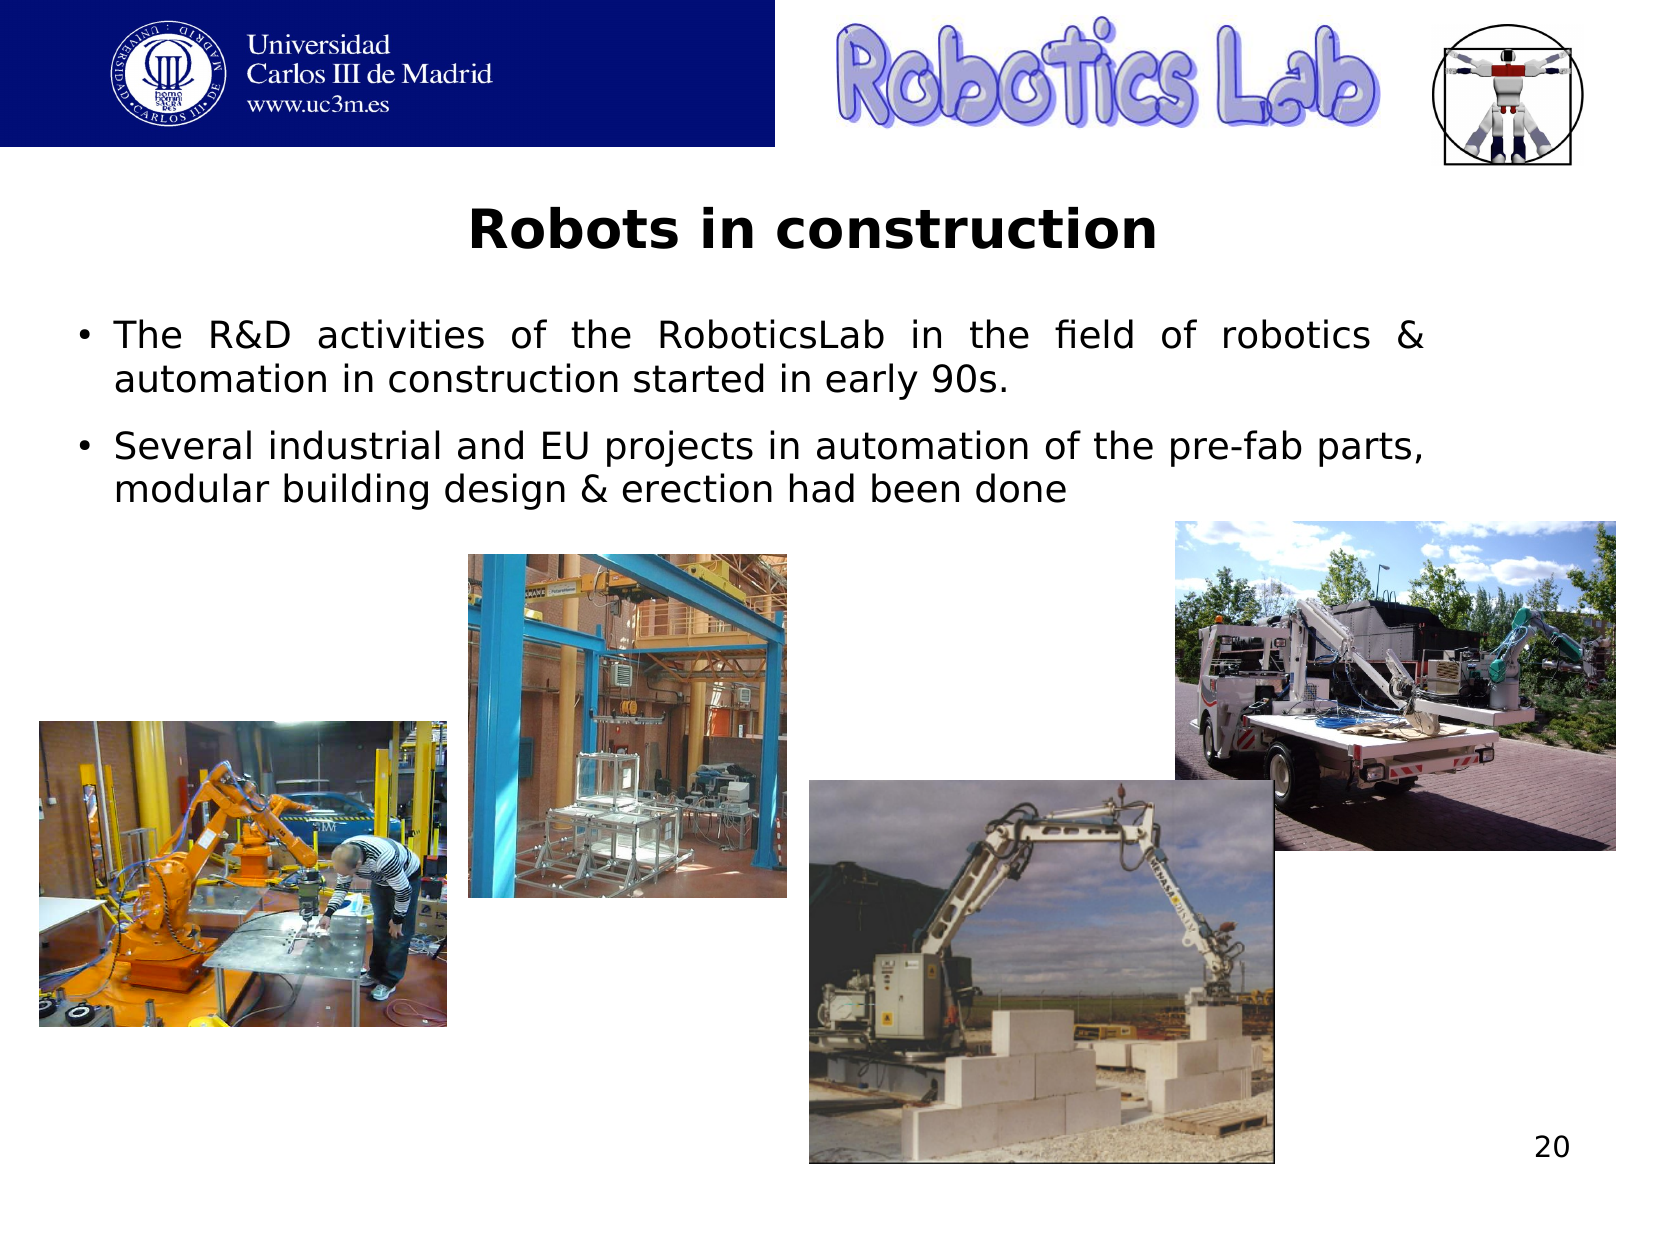

# Estructura Interdisciplinar e Internacional
Robotics Lab
Robots in construction
The R&D activities of the RoboticsLab in the field of robotics & automation in construction started in early 90s.
Several industrial and EU projects in automation of the pre-fab parts, modular building design & erection had been done
20